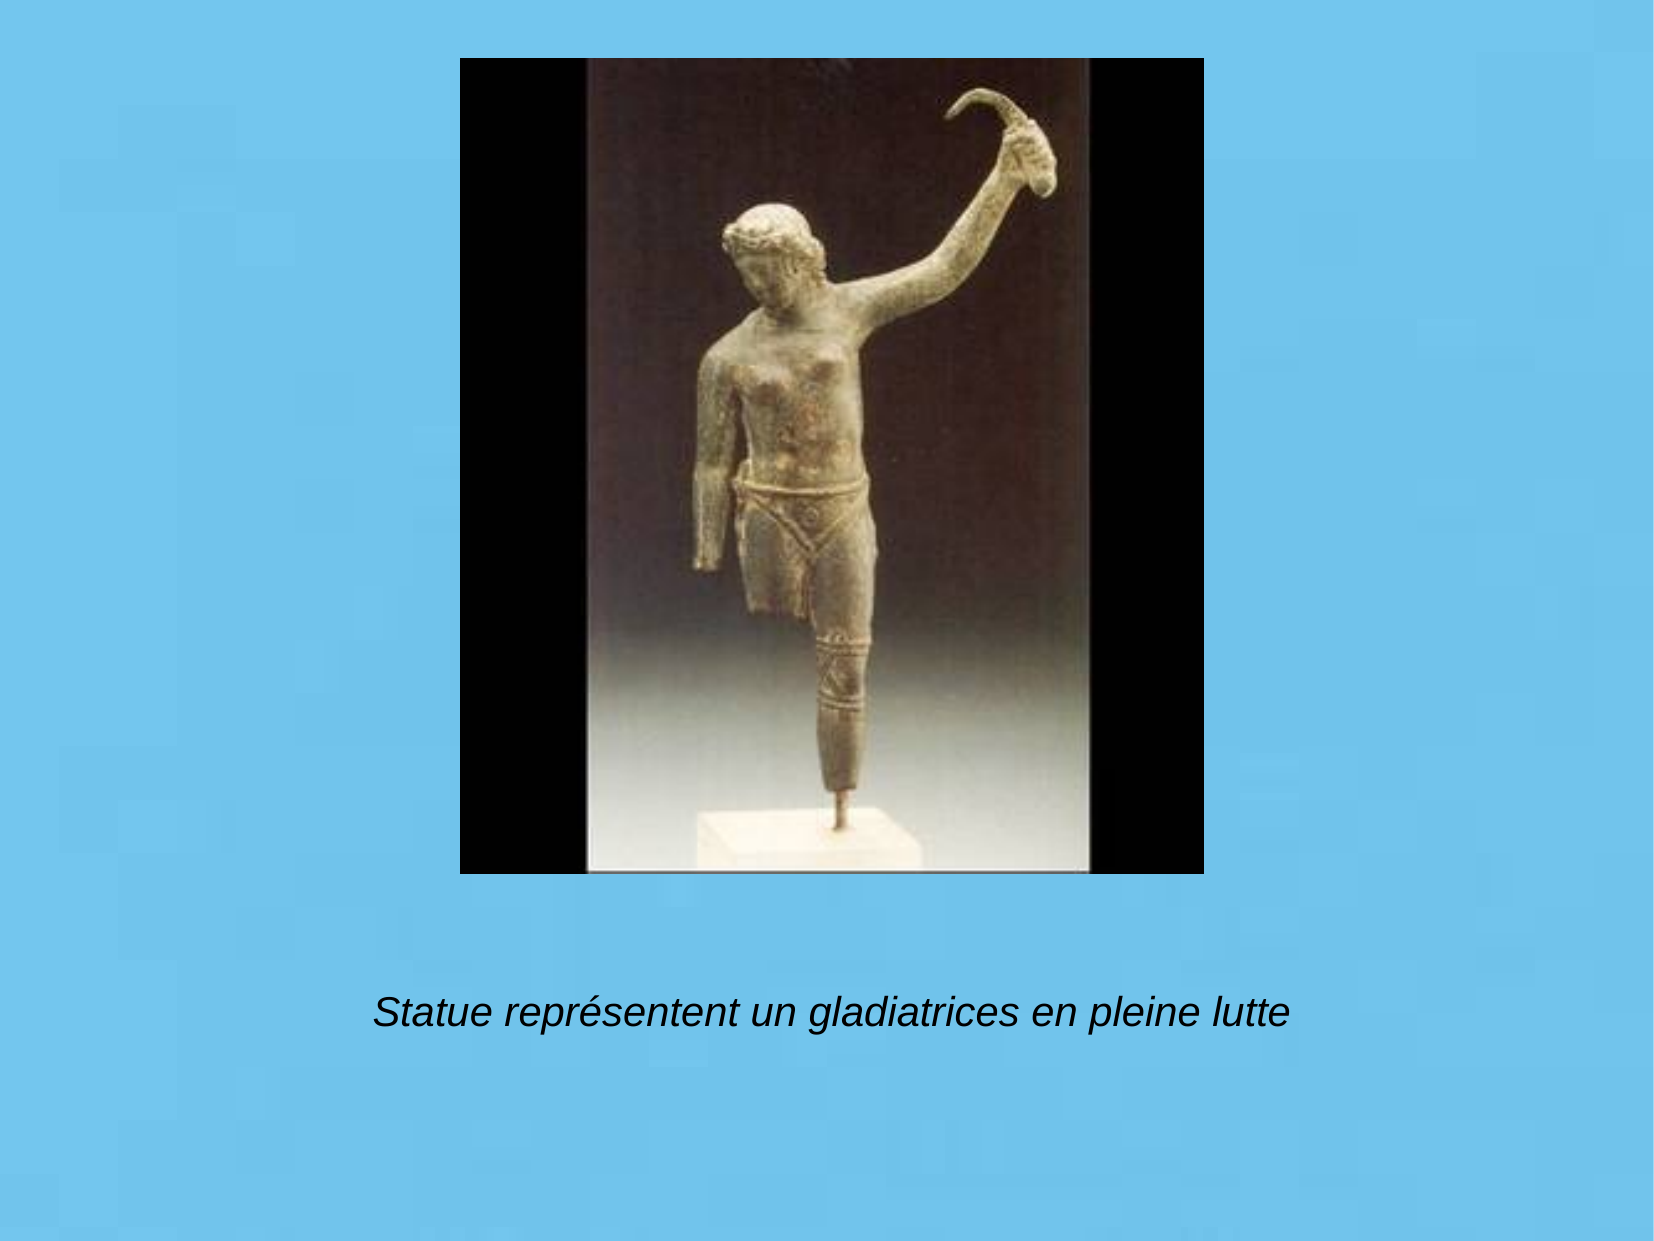

Statue représentent un gladiatrices en pleine lutte